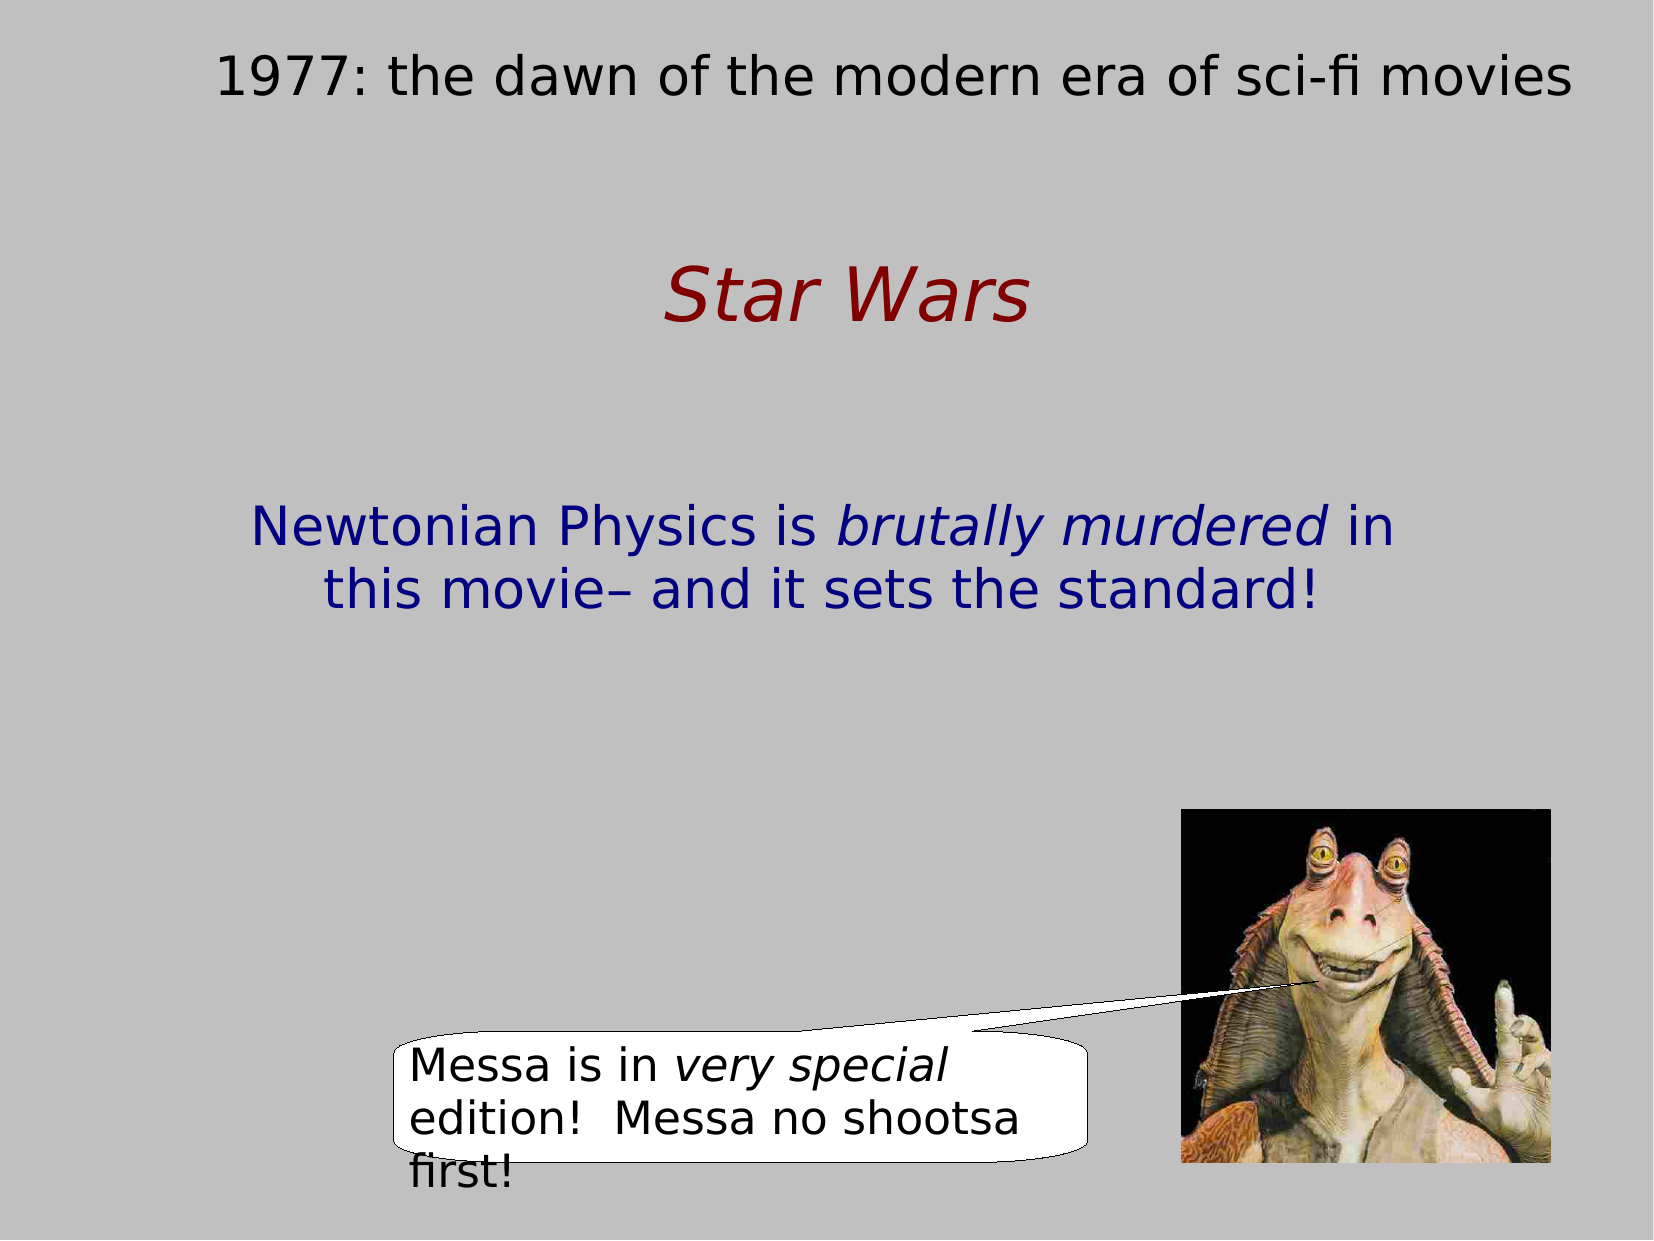

1977: the dawn of the modern era of sci-fi movies
Star Wars
Newtonian Physics is brutally murdered in this movie– and it sets the standard!
Messa is in very special edition! Messa no shootsa first!